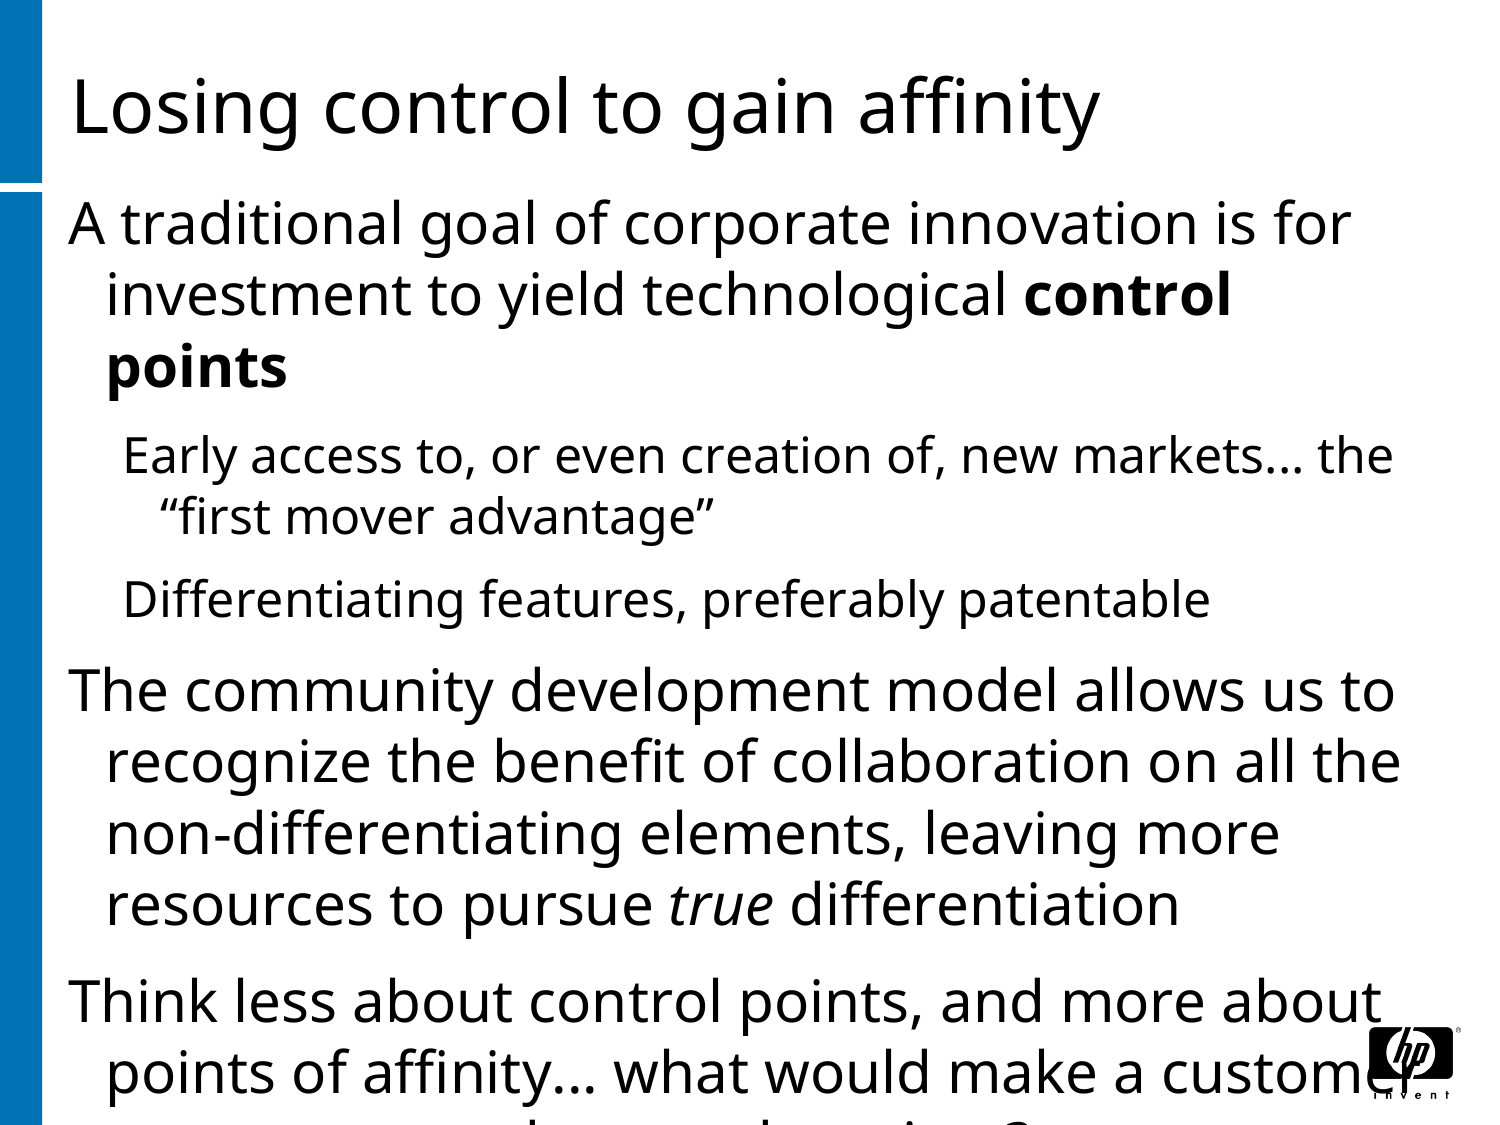

# Losing control to gain affinity
A traditional goal of corporate innovation is for investment to yield technological control points
Early access to, or even creation of, new markets... the “first mover advantage”
Differentiating features, preferably patentable
The community development model allows us to recognize the benefit of collaboration on all the non-differentiating elements, leaving more resources to pursue true differentiation
Think less about control points, and more about points of affinity... what would make a customer want your products and services?